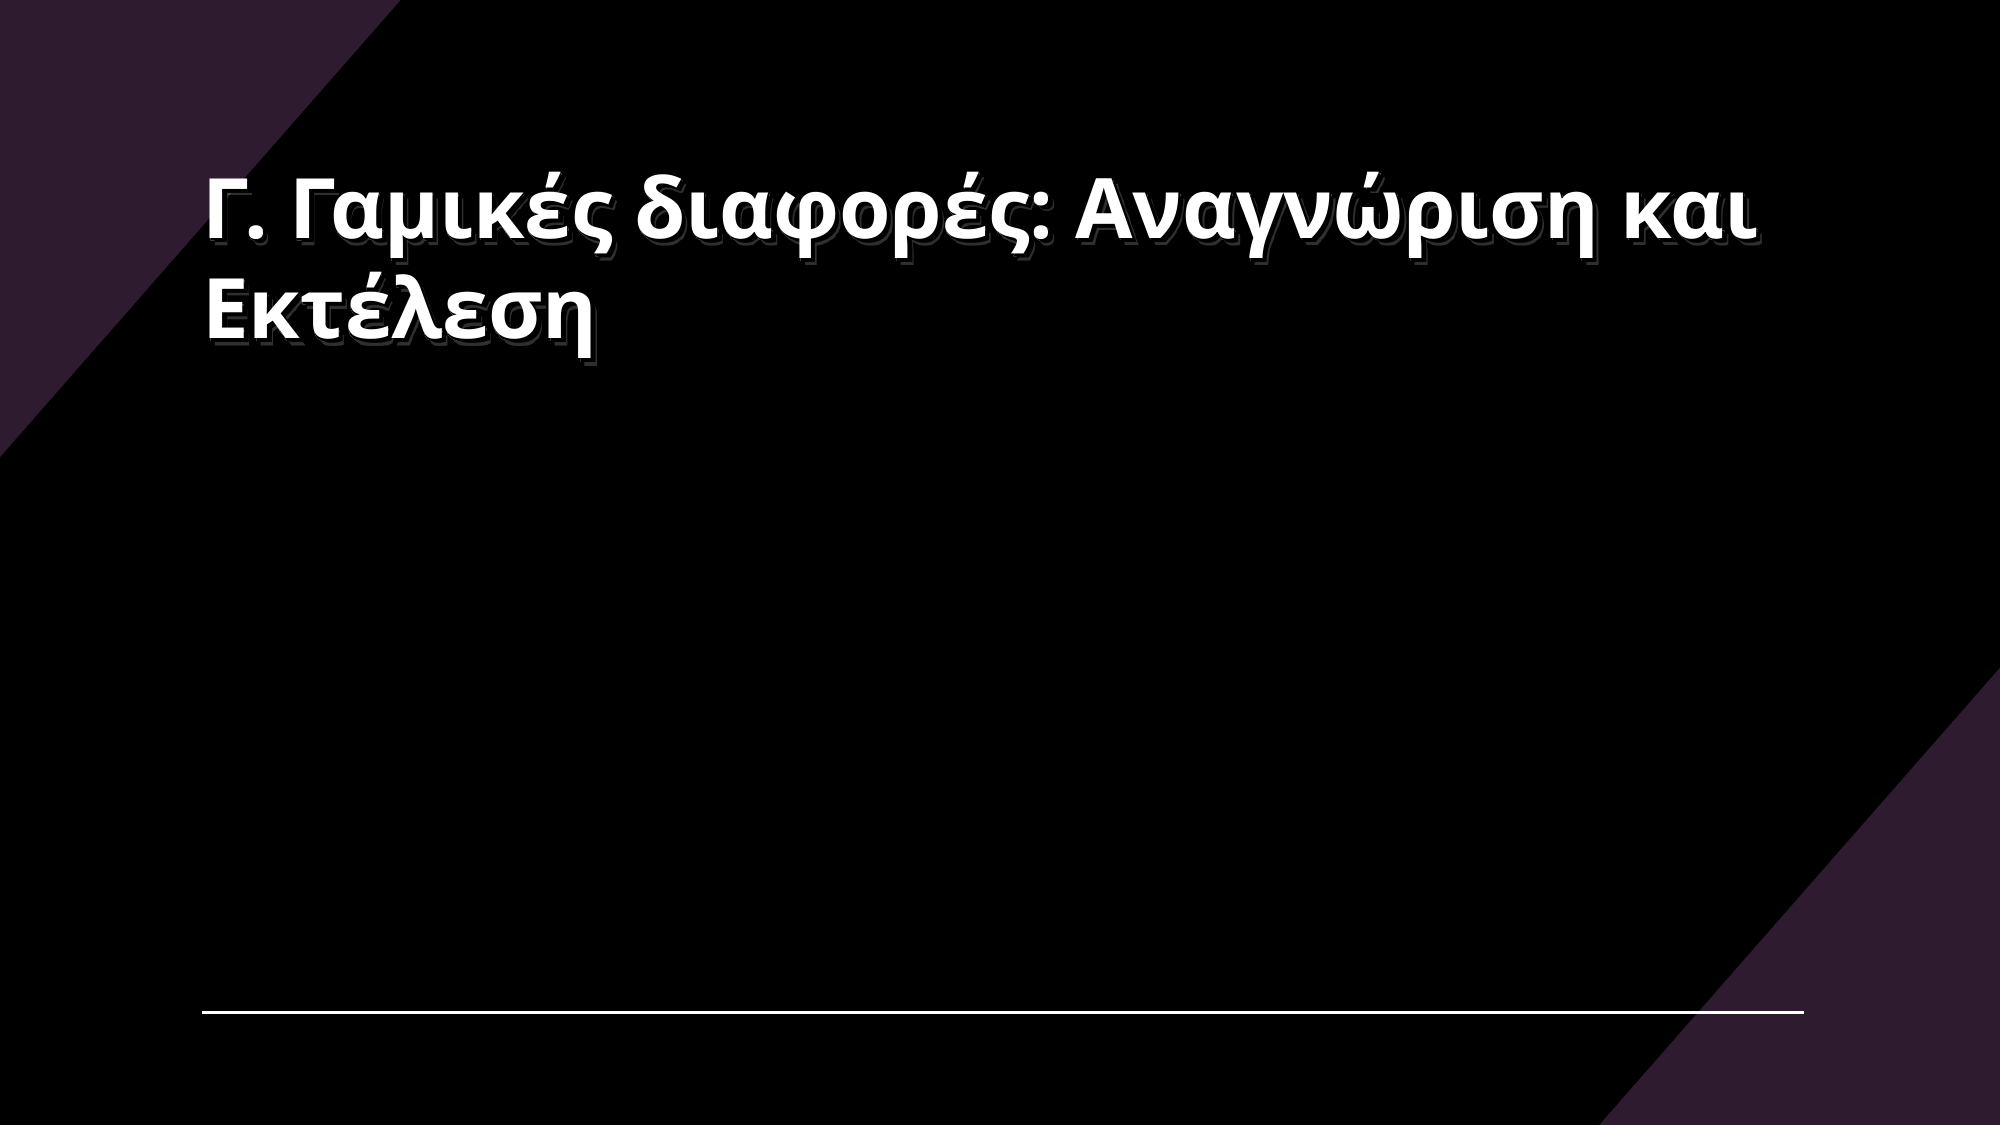

# Γ. Γαμικές διαφορές: Αναγνώριση και Εκτέλεση